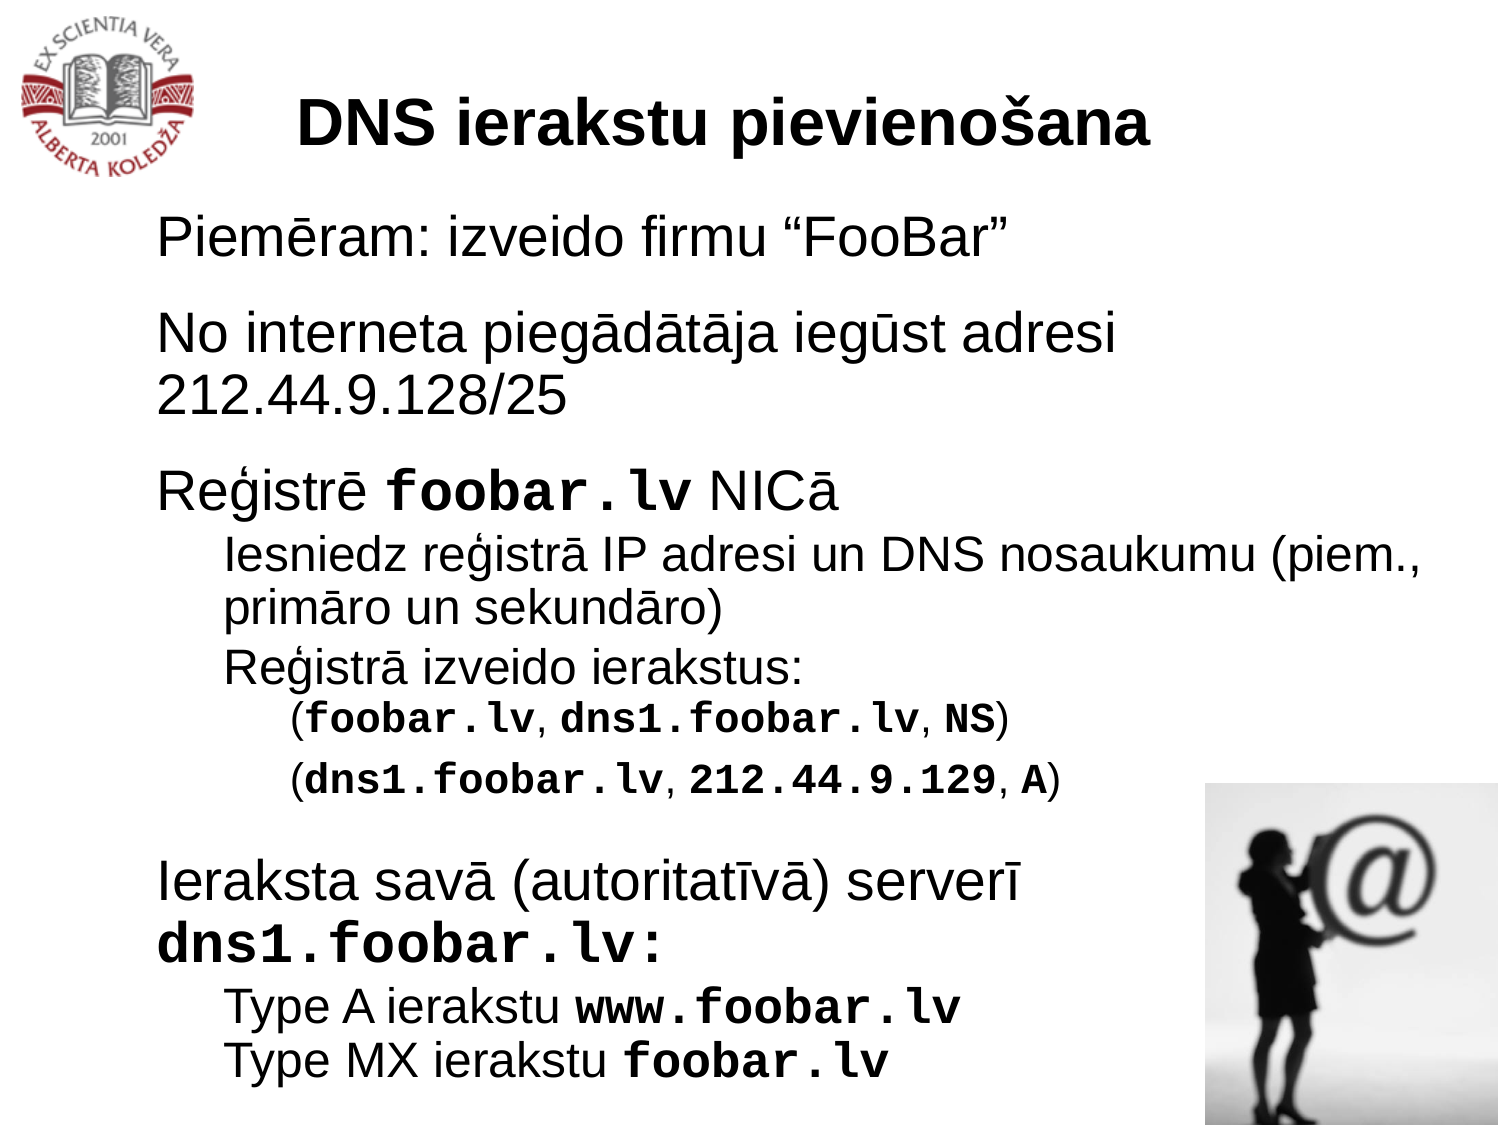

# DNS ierakstu pievienošana
Piemēram: izveido firmu “FooBar”
No interneta piegādātāja iegūst adresi 212.44.9.128/25
Reģistrē foobar.lv NICā
Iesniedz reģistrā IP adresi un DNS nosaukumu (piem., primāro un sekundāro)
Reģistrā izveido ierakstus:
(foobar.lv, dns1.foobar.lv, NS)
(dns1.foobar.lv, 212.44.9.129, A)
Ieraksta savā (autoritatīvā) serverī dns1.foobar.lv:
Type A ierakstu www.foobar.lv
Type MX ierakstu foobar.lv